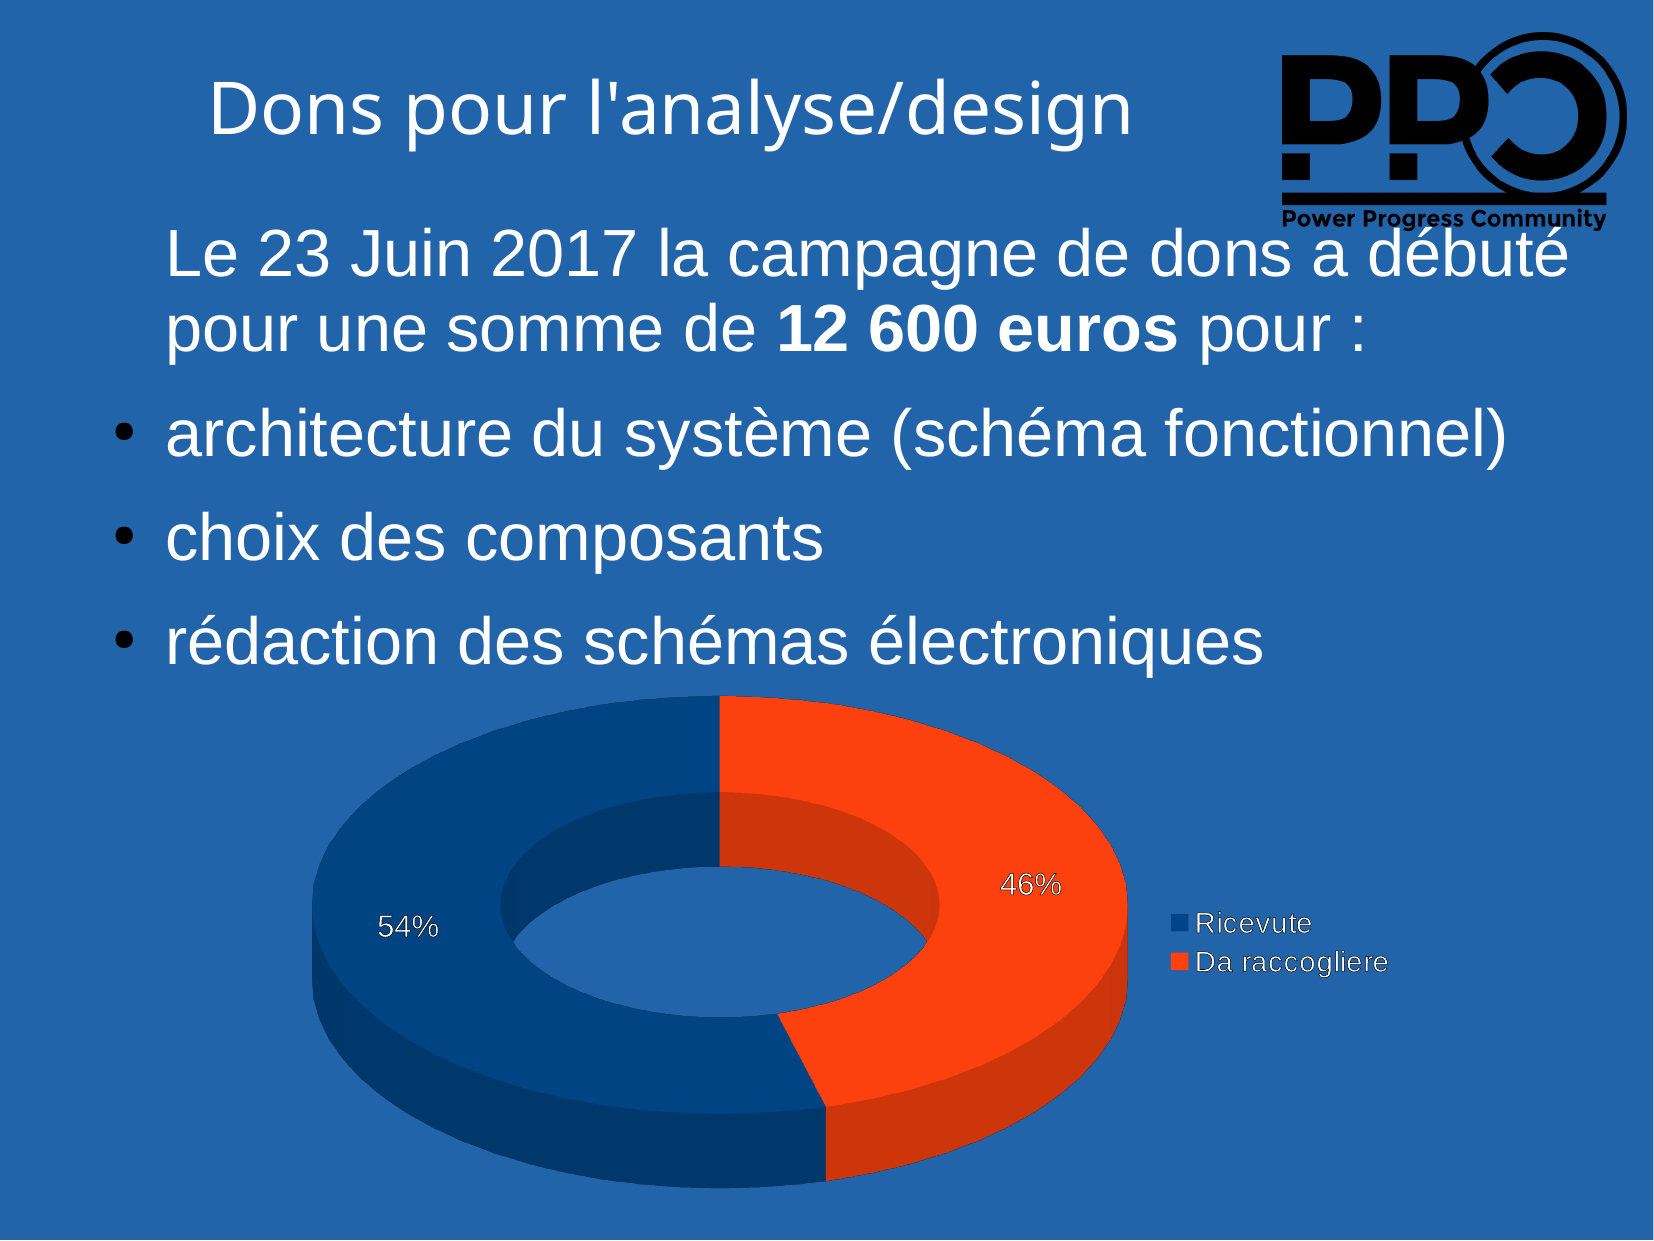

# Dons pour l'analyse/design
Le 23 Juin 2017 la campagne de dons a débuté pour une somme de 12 600 euros pour :
architecture du système (schéma fonctionnel)
choix des composants
rédaction des schémas électroniques
### Chart
| Category | Colonna 1 |
|---|---|
| Ricevute | 0.5418 |
| Da raccogliere | 0.4582 |